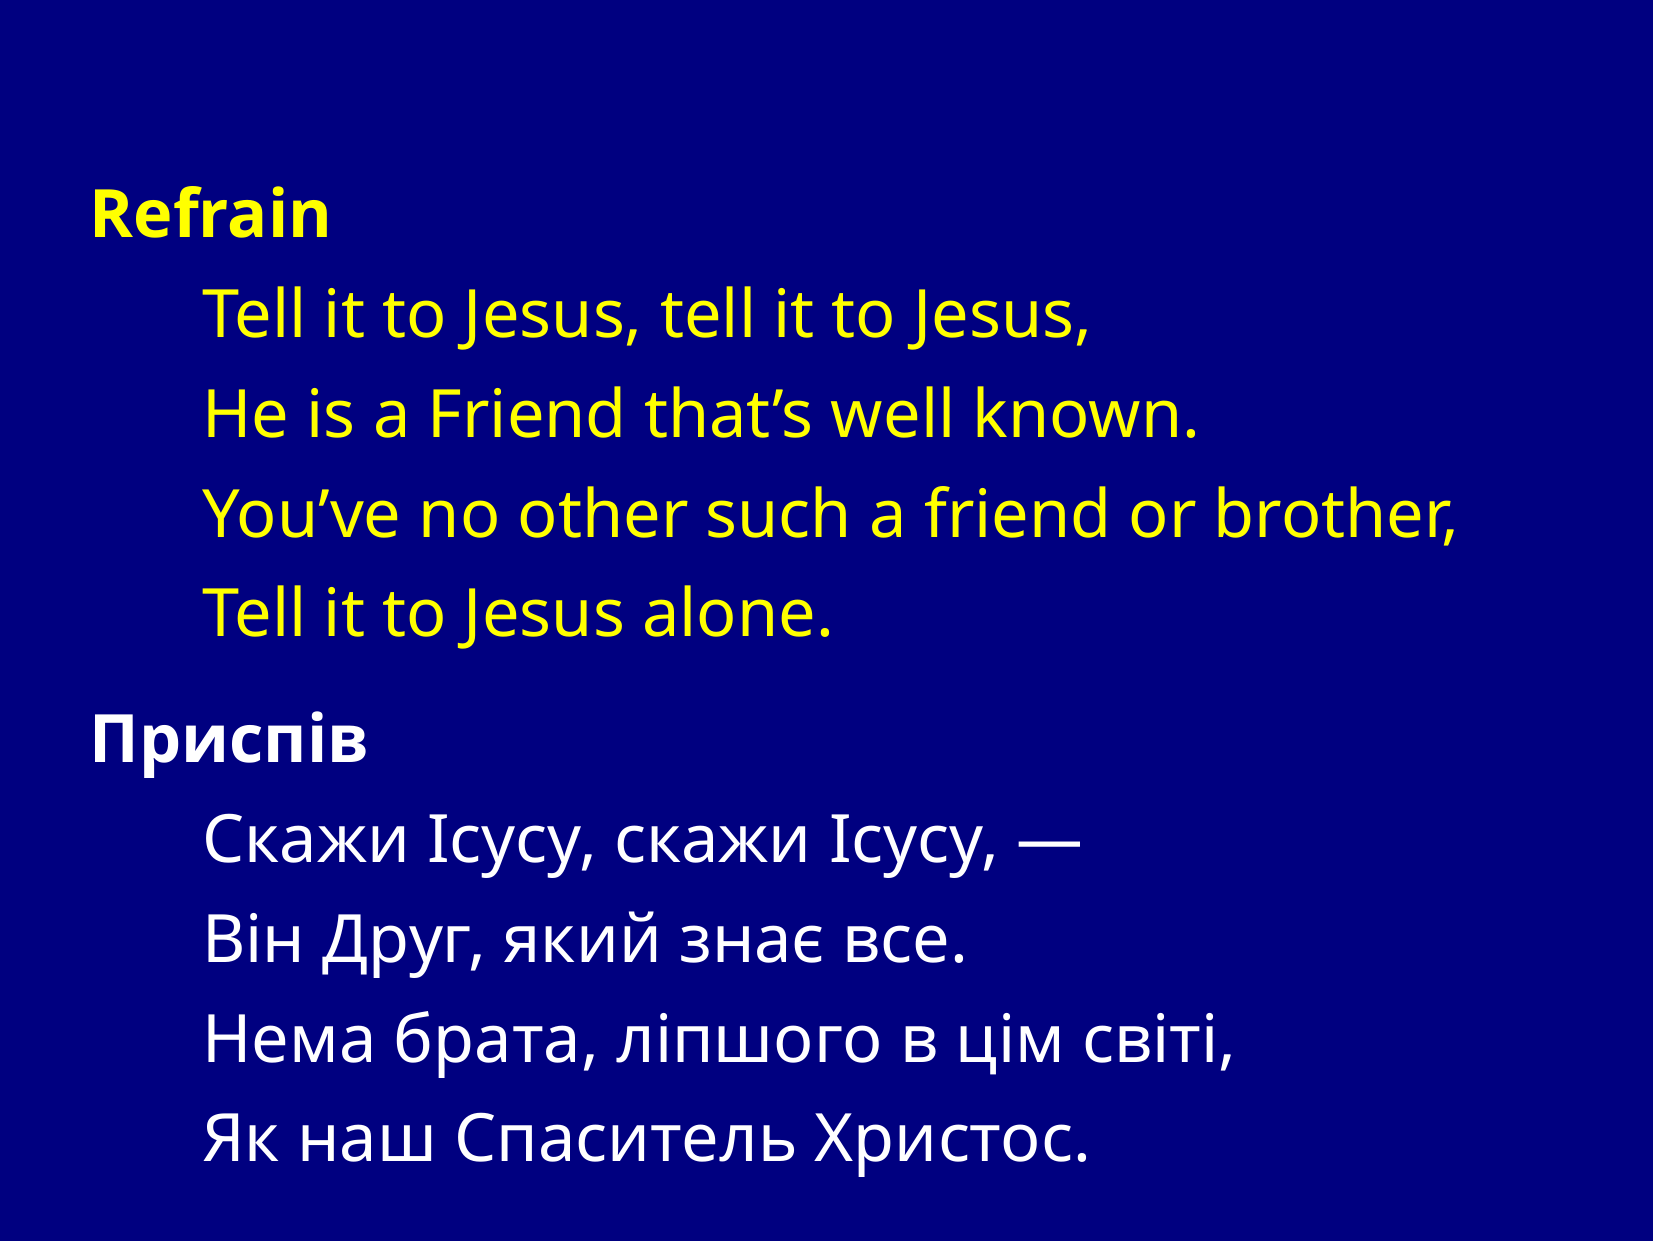

Refrain
	Tell it to Jesus, tell it to Jesus,
	He is a Friend that’s well known.
	You’ve no other such a friend or brother,
	Tell it to Jesus alone.
Приспів
	Скажи Ісусу, скажи Ісусу, ―
	Він Друг, який знає все.
	Нема брата, ліпшого в цім світі,
	Як наш Спаситель Христос.